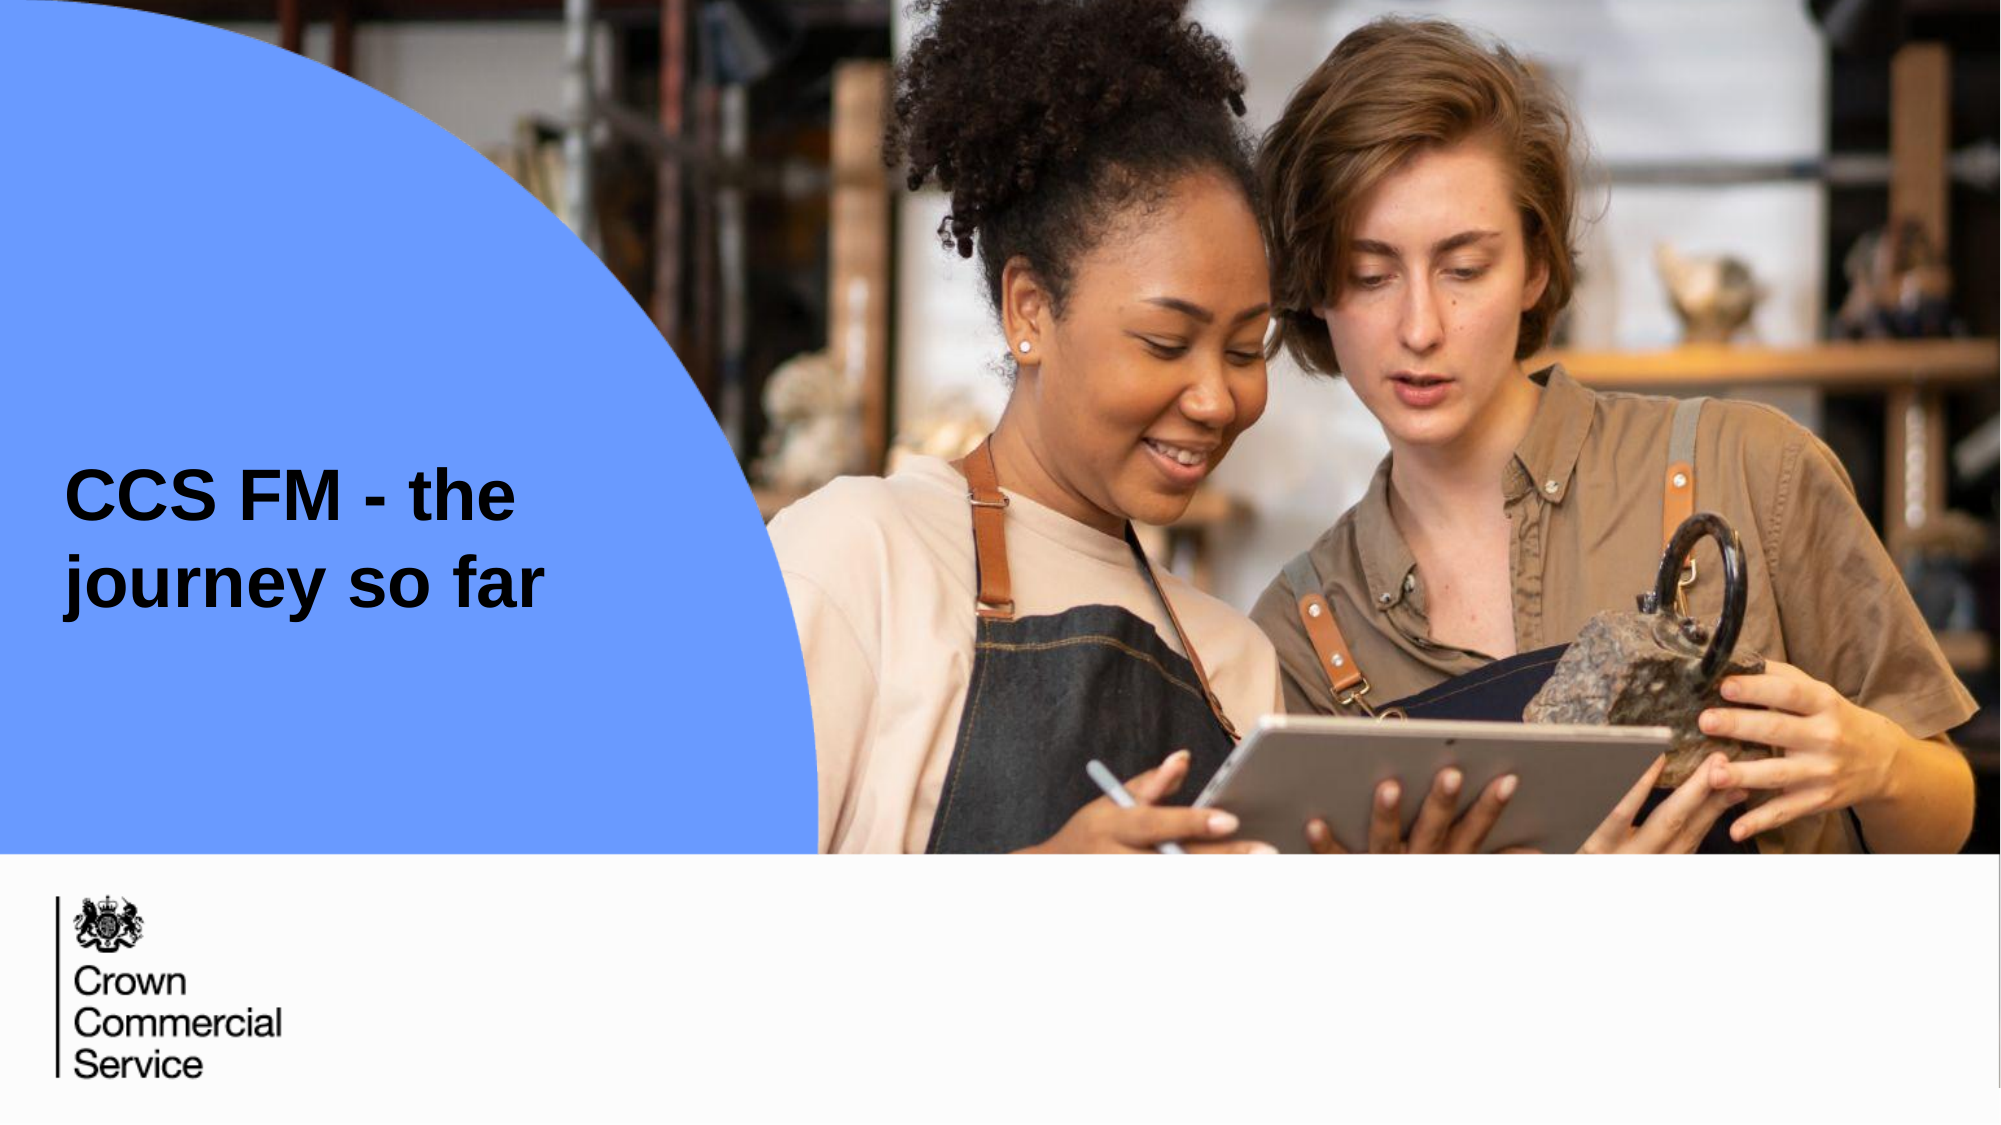

# CCS FM - the journey so far